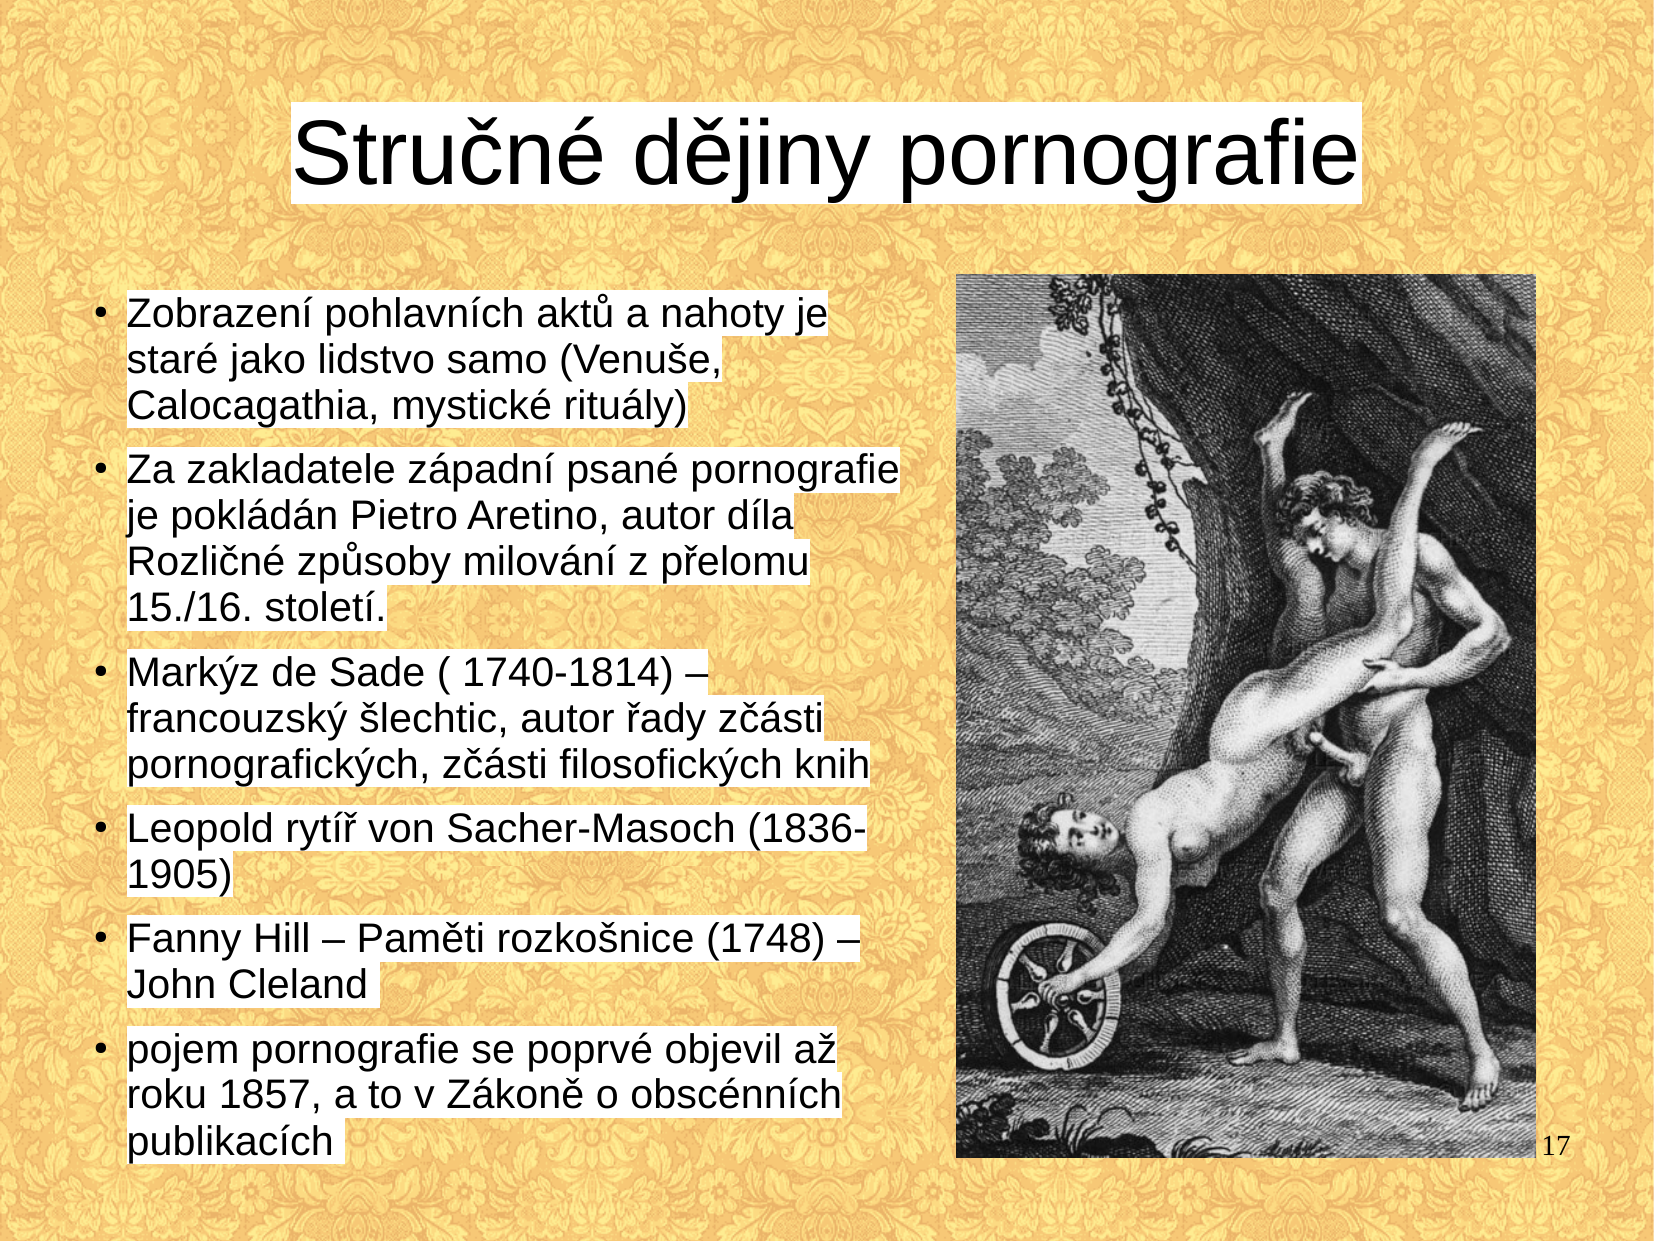

# Stručné dějiny pornografie
Zobrazení pohlavních aktů a nahoty je staré jako lidstvo samo (Venuše, Calocagathia, mystické rituály)
Za zakladatele západní psané pornografie je pokládán Pietro Aretino, autor díla Rozličné způsoby milování z přelomu 15./16. století.
Markýz de Sade ( 1740-1814) – francouzský šlechtic, autor řady zčásti pornografických, zčásti filosofických knih
Leopold rytíř von Sacher-Masoch (1836-1905)
Fanny Hill – Paměti rozkošnice (1748) – John Cleland
pojem pornografie se poprvé objevil až roku 1857, a to v Zákoně o obscénních publikacích
17